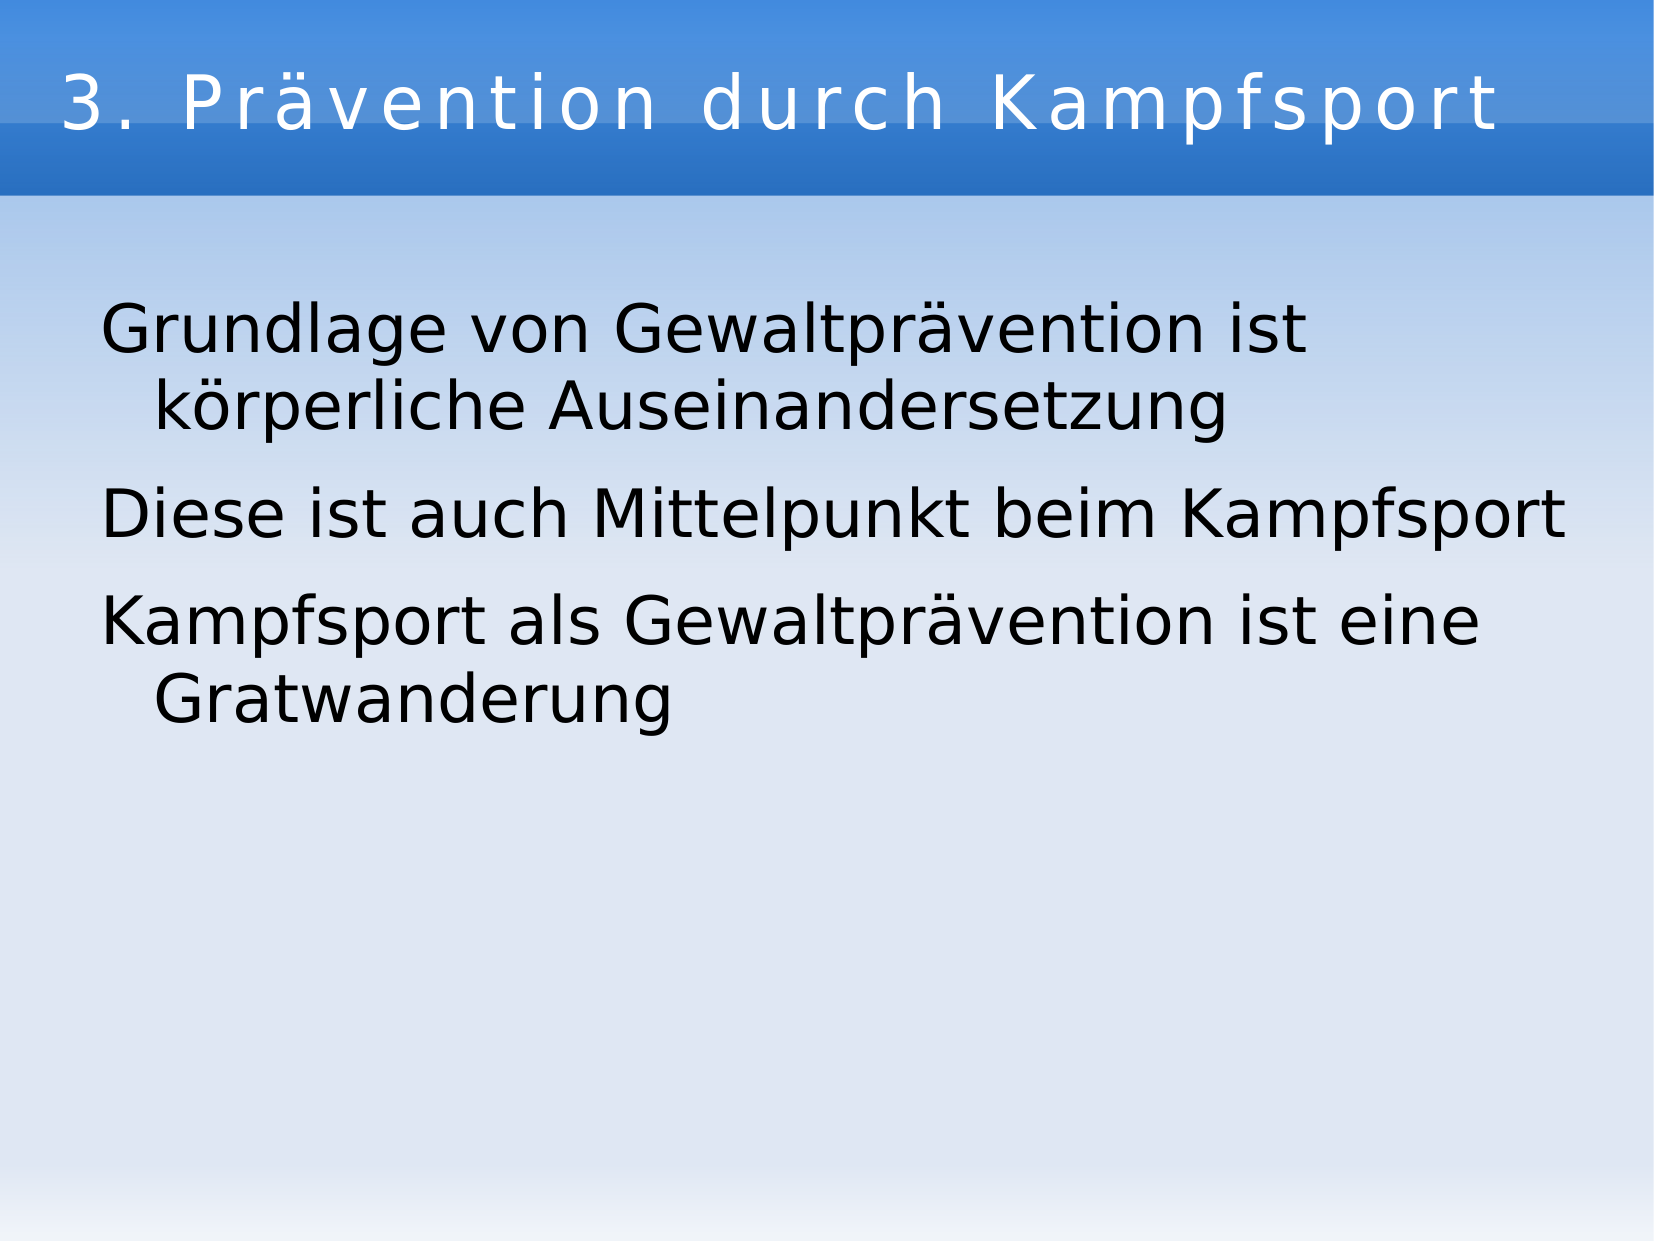

# 3. Prävention durch Kampfsport
Grundlage von Gewaltprävention ist körperliche Auseinandersetzung
Diese ist auch Mittelpunkt beim Kampfsport
Kampfsport als Gewaltprävention ist eine Gratwanderung